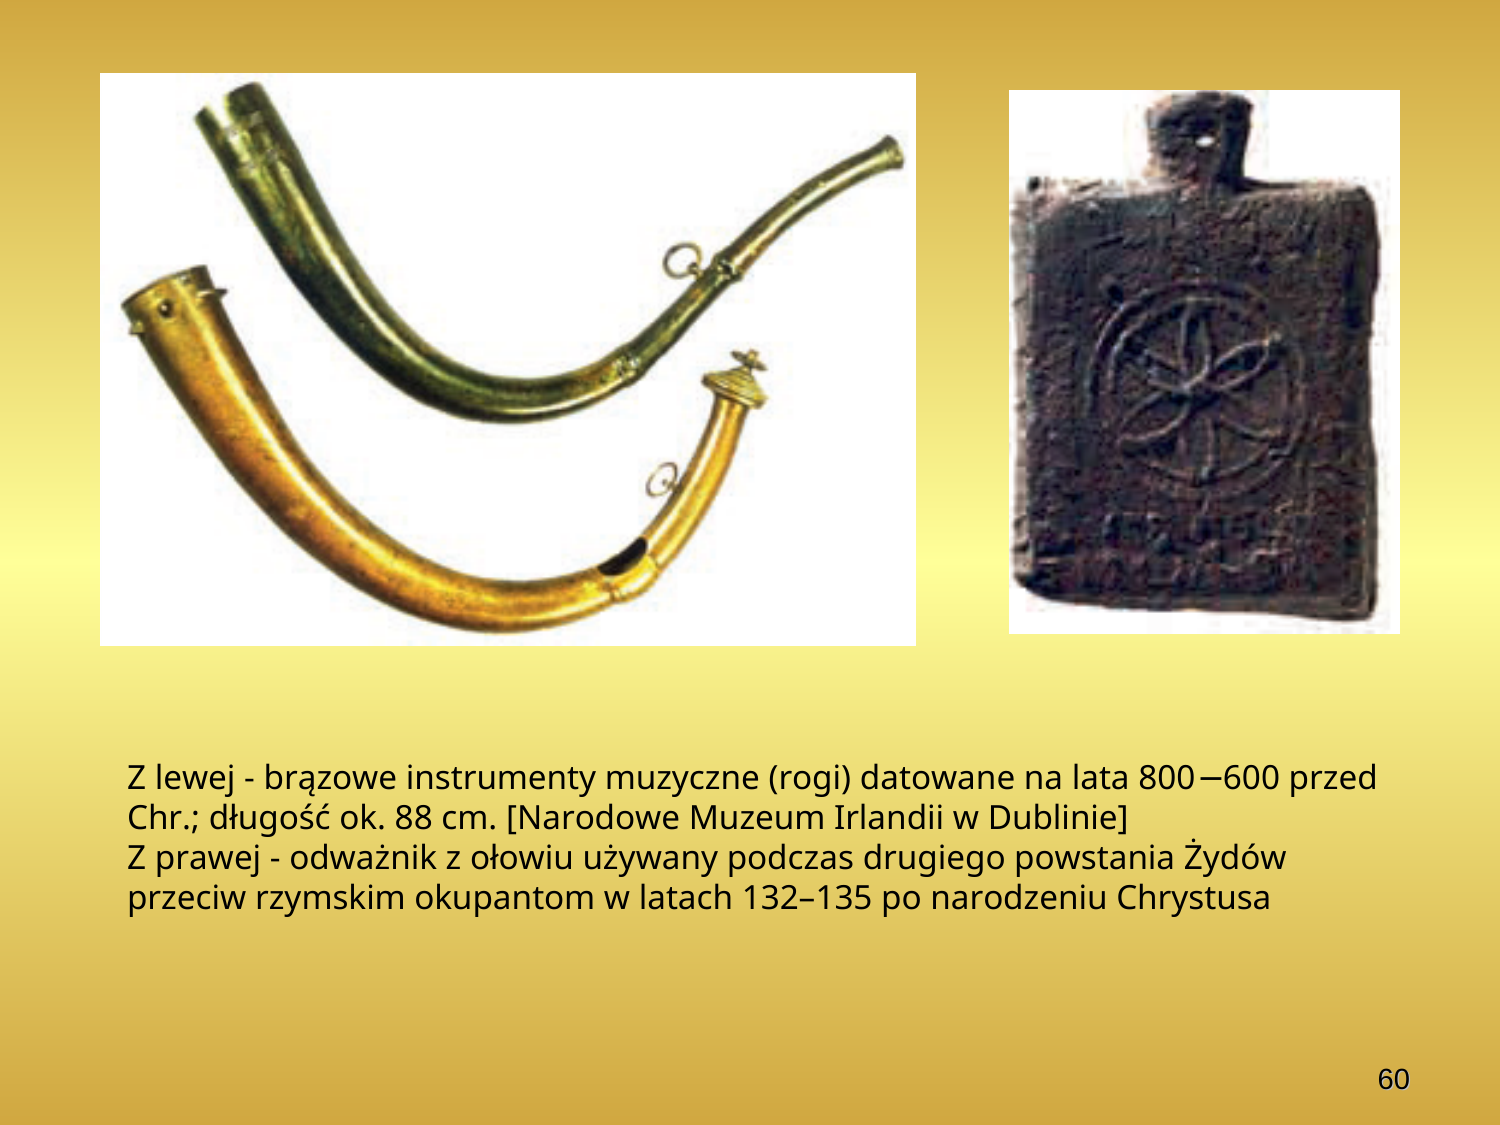

Z lewej - brązowe instrumenty muzyczne (rogi) datowane na lata 800−600 przed Chr.; długość ok. 88 cm. [Narodowe Muzeum Irlandii w Dublinie]
Z prawej - odważnik z ołowiu używany podczas drugiego powstania Żydów przeciw rzymskim okupantom w latach 132–135 po narodzeniu Chrystusa